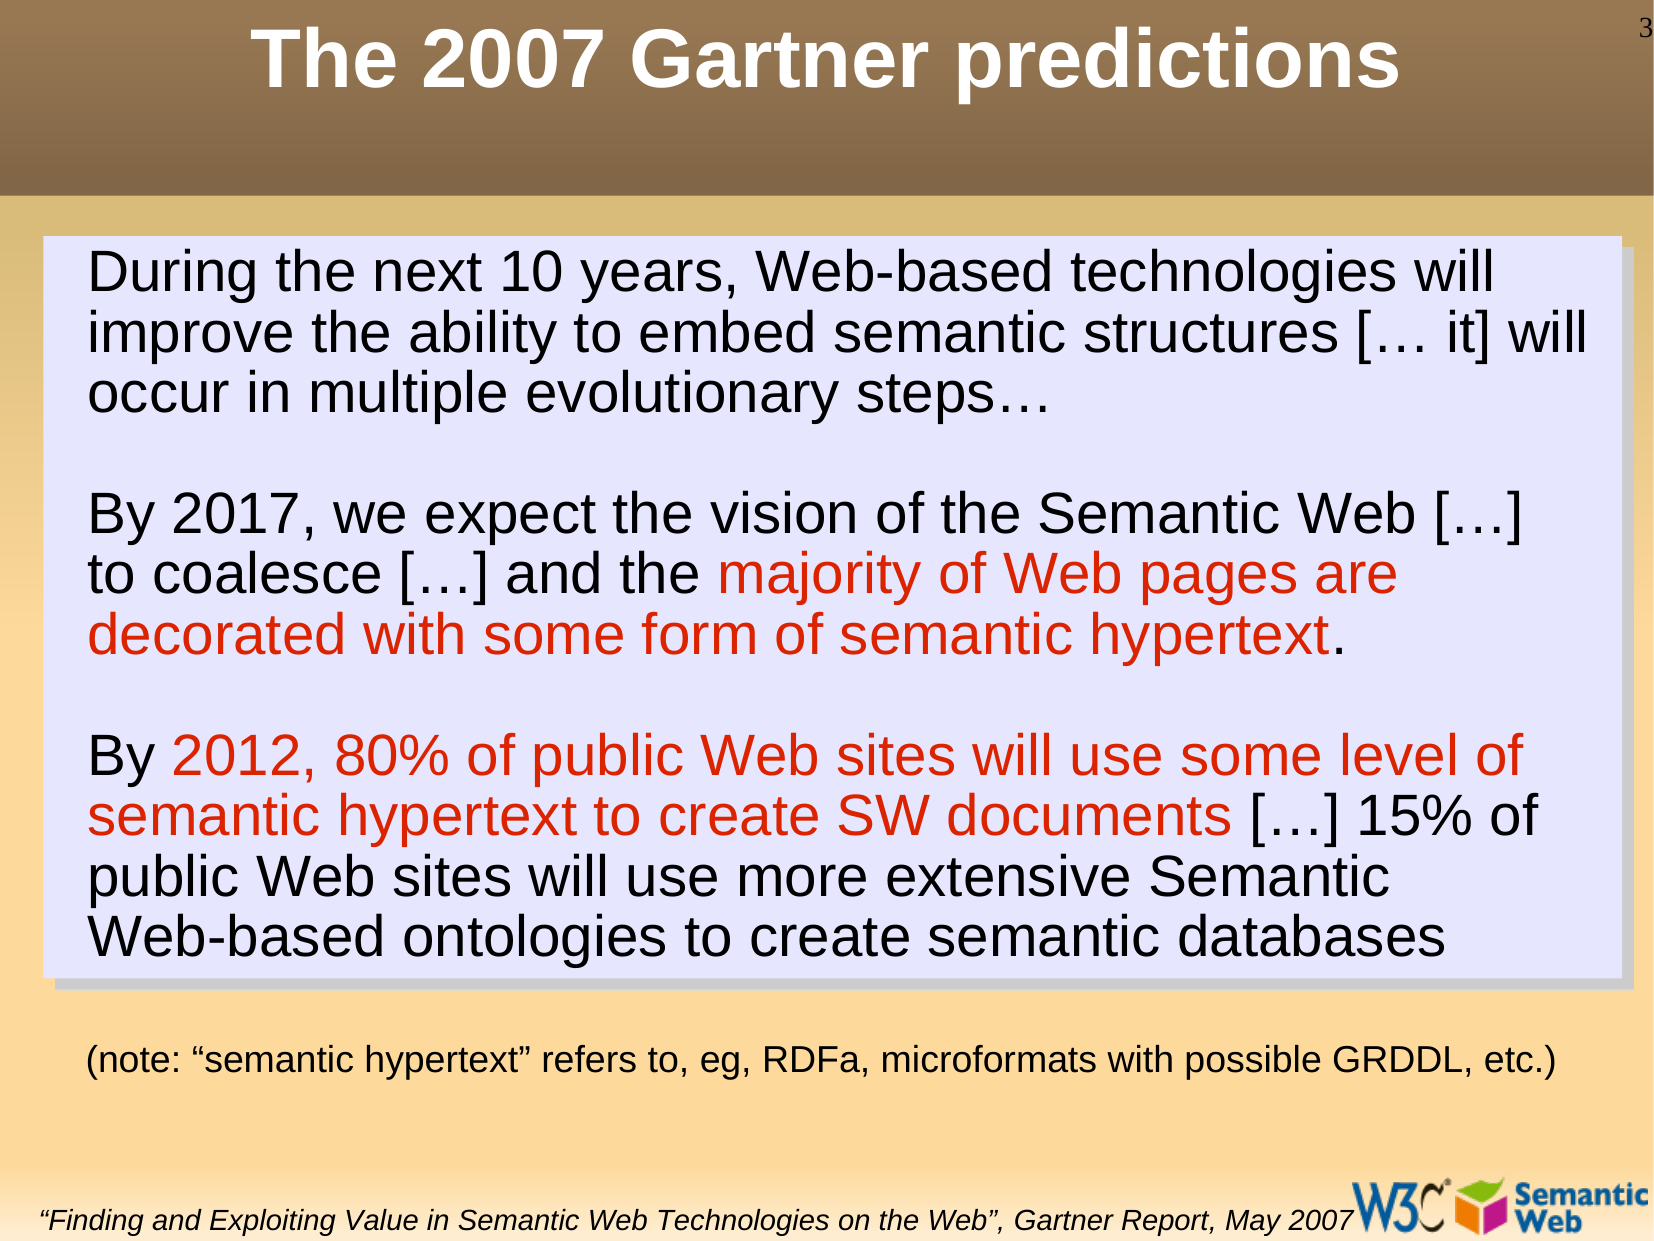

# The 2007 Gartner predictions
3
During the next 10 years, Web-based technologies will
improve the ability to embed semantic structures [… it] will
occur in multiple evolutionary steps…
By 2017, we expect the vision of the Semantic Web […]
to coalesce […] and the majority of Web pages are
decorated with some form of semantic hypertext.
By 2012, 80% of public Web sites will use some level of
semantic hypertext to create SW documents […] 15% of
public Web sites will use more extensive Semantic
Web-based ontologies to create semantic databases
(note: “semantic hypertext” refers to, eg, RDFa, microformats with possible GRDDL, etc.)
“Finding and Exploiting Value in Semantic Web Technologies on the Web”, Gartner Report, May 2007